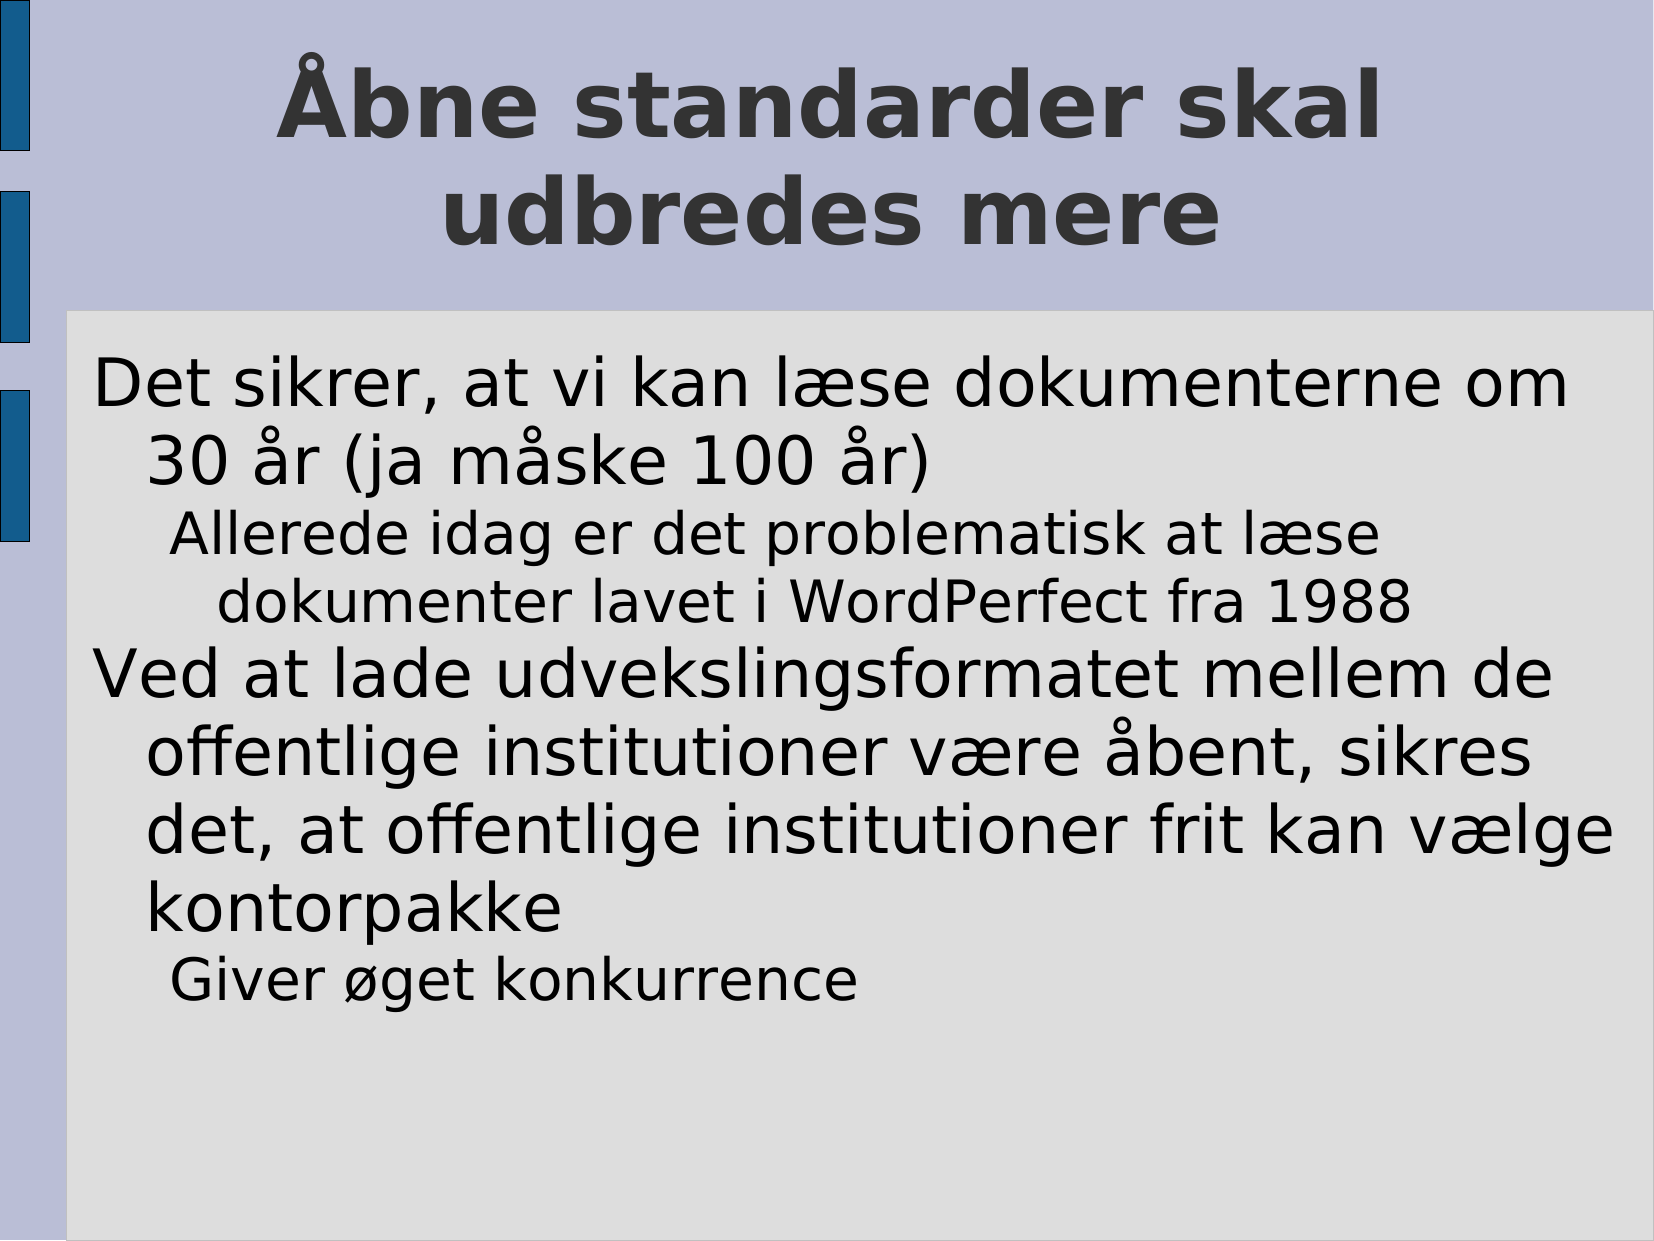

# Åbne standarder skal udbredes mere
Det sikrer, at vi kan læse dokumenterne om 30 år (ja måske 100 år)
Allerede idag er det problematisk at læse dokumenter lavet i WordPerfect fra 1988
Ved at lade udvekslingsformatet mellem de offentlige institutioner være åbent, sikres det, at offentlige institutioner frit kan vælge kontorpakke
Giver øget konkurrence